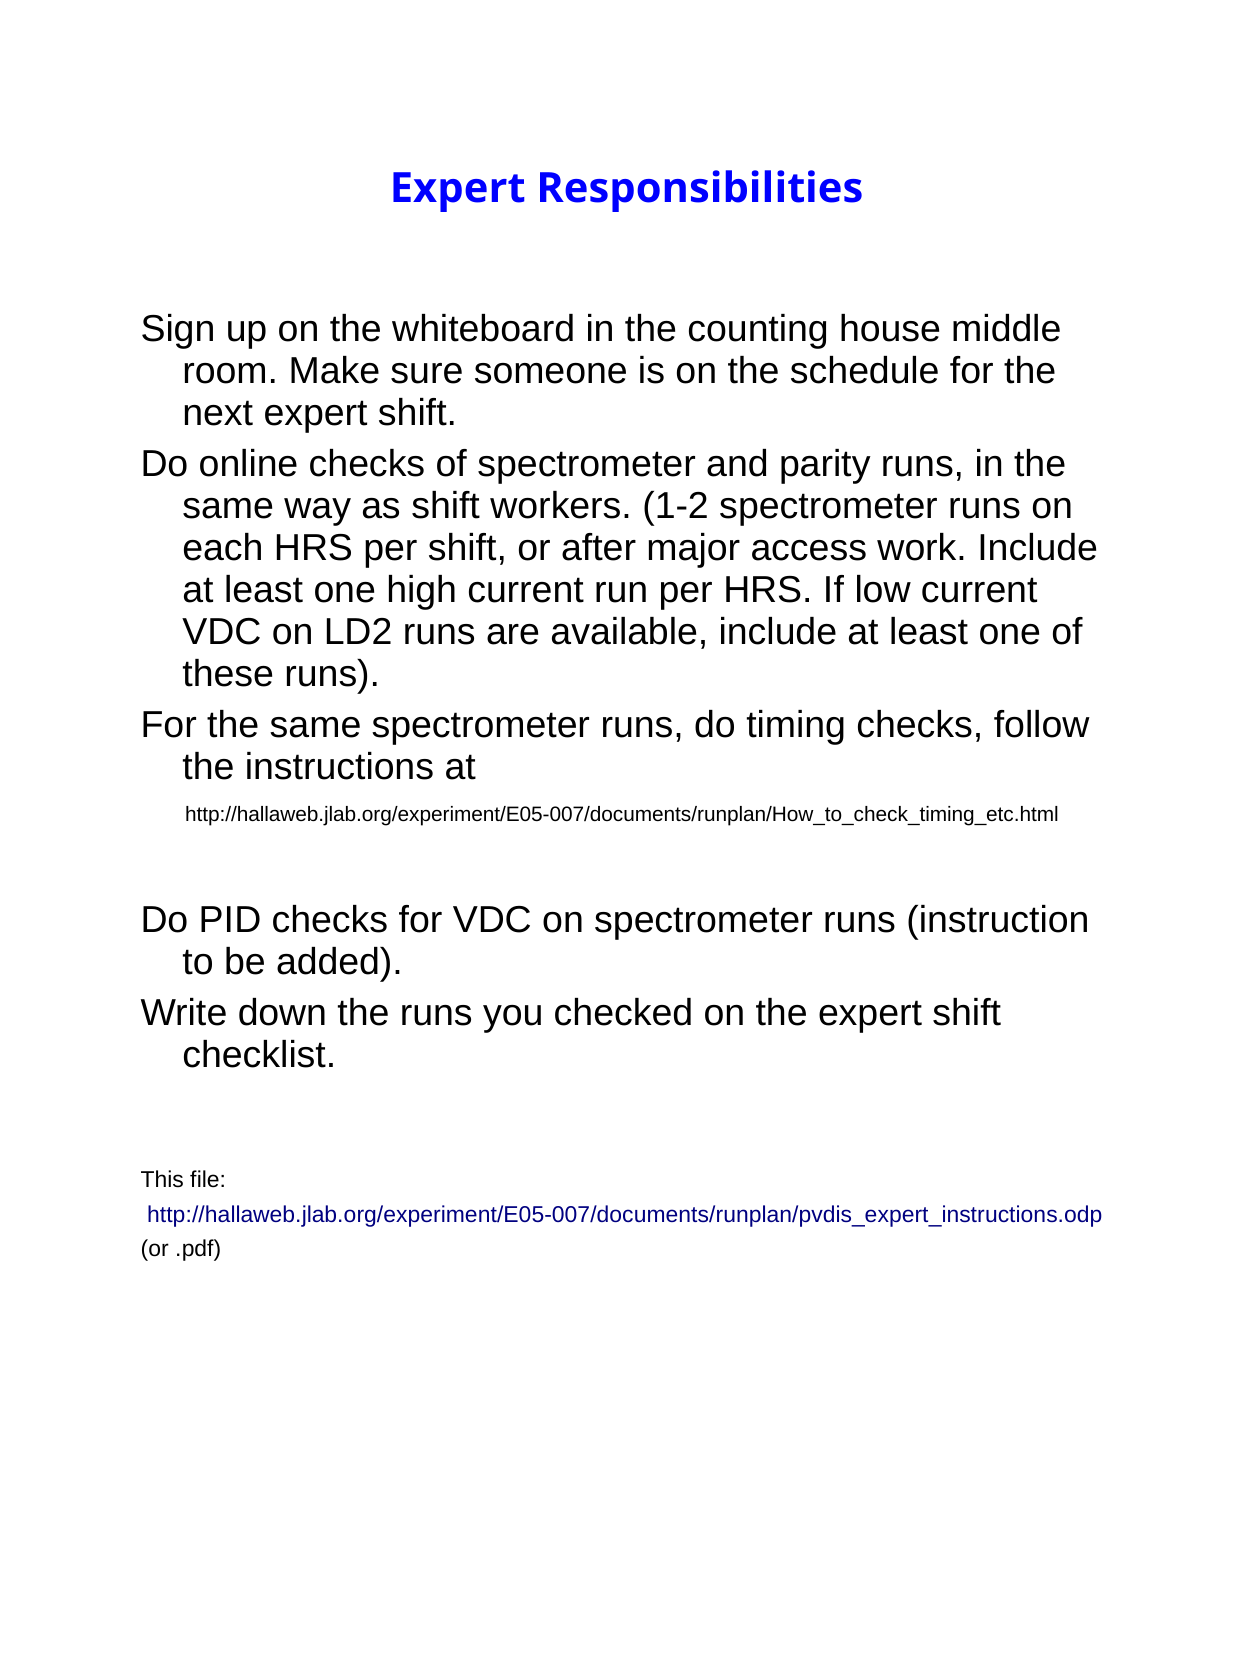

Expert Responsibilities
Sign up on the whiteboard in the counting house middle room. Make sure someone is on the schedule for the next expert shift.
Do online checks of spectrometer and parity runs, in the same way as shift workers. (1-2 spectrometer runs on each HRS per shift, or after major access work. Include at least one high current run per HRS. If low current VDC on LD2 runs are available, include at least one of these runs).
For the same spectrometer runs, do timing checks, follow the instructions at
Do PID checks for VDC on spectrometer runs (instruction to be added).
Write down the runs you checked on the expert shift checklist.
This file:
 http://hallaweb.jlab.org/experiment/E05-007/documents/runplan/pvdis_expert_instructions.odp
(or .pdf)
http://hallaweb.jlab.org/experiment/E05-007/documents/runplan/How_to_check_timing_etc.html